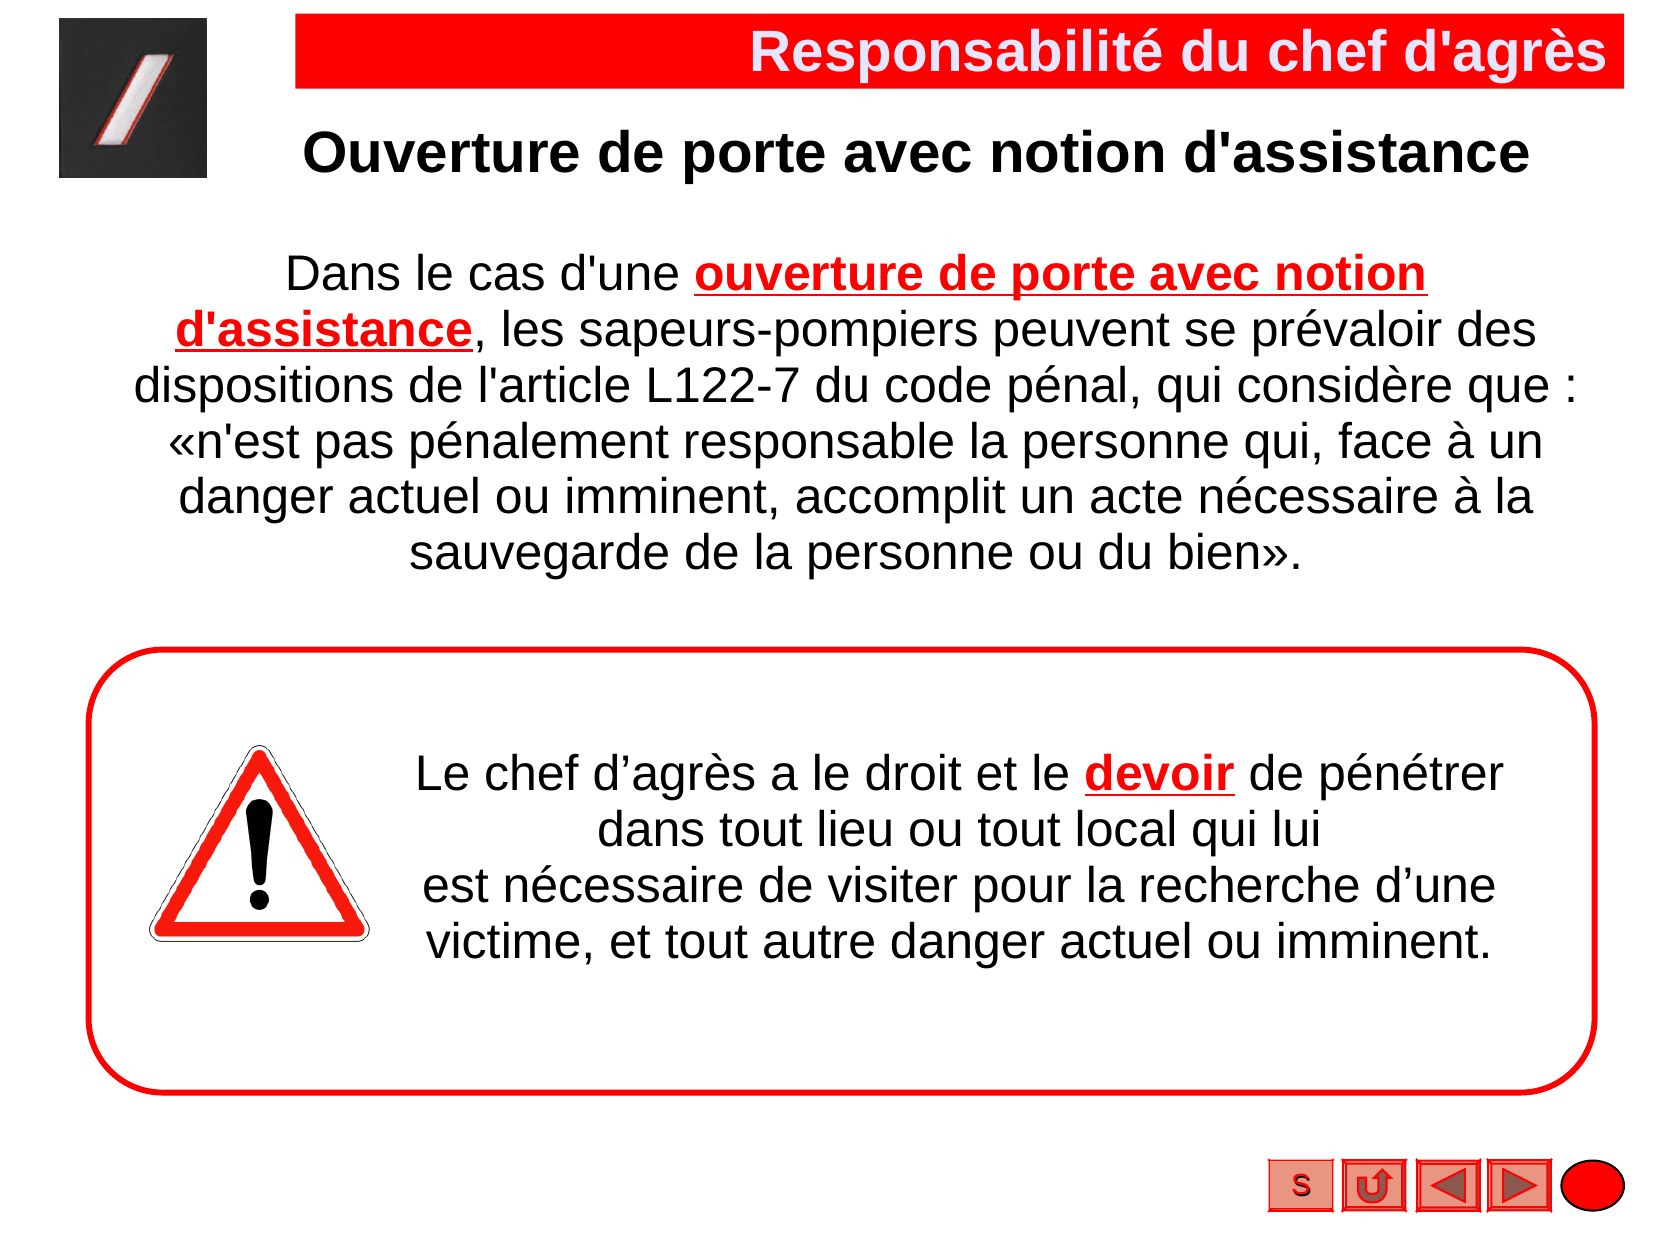

Responsabilité du chef d'agrès
Ouverture de porte avec notion d'assistance
Dans le cas d'une ouverture de porte avec notion d'assistance, les sapeurs-pompiers peuvent se prévaloir des dispositions de l'article L122-7 du code pénal, qui considère que :
«n'est pas pénalement responsable la personne qui, face à un danger actuel ou imminent, accomplit un acte nécessaire à la sauvegarde de la personne ou du bien».
#
Le chef d’agrès a le droit et le devoir de pénétrer dans tout lieu ou tout local qui lui
est nécessaire de visiter pour la recherche d’une victime, et tout autre danger actuel ou imminent.